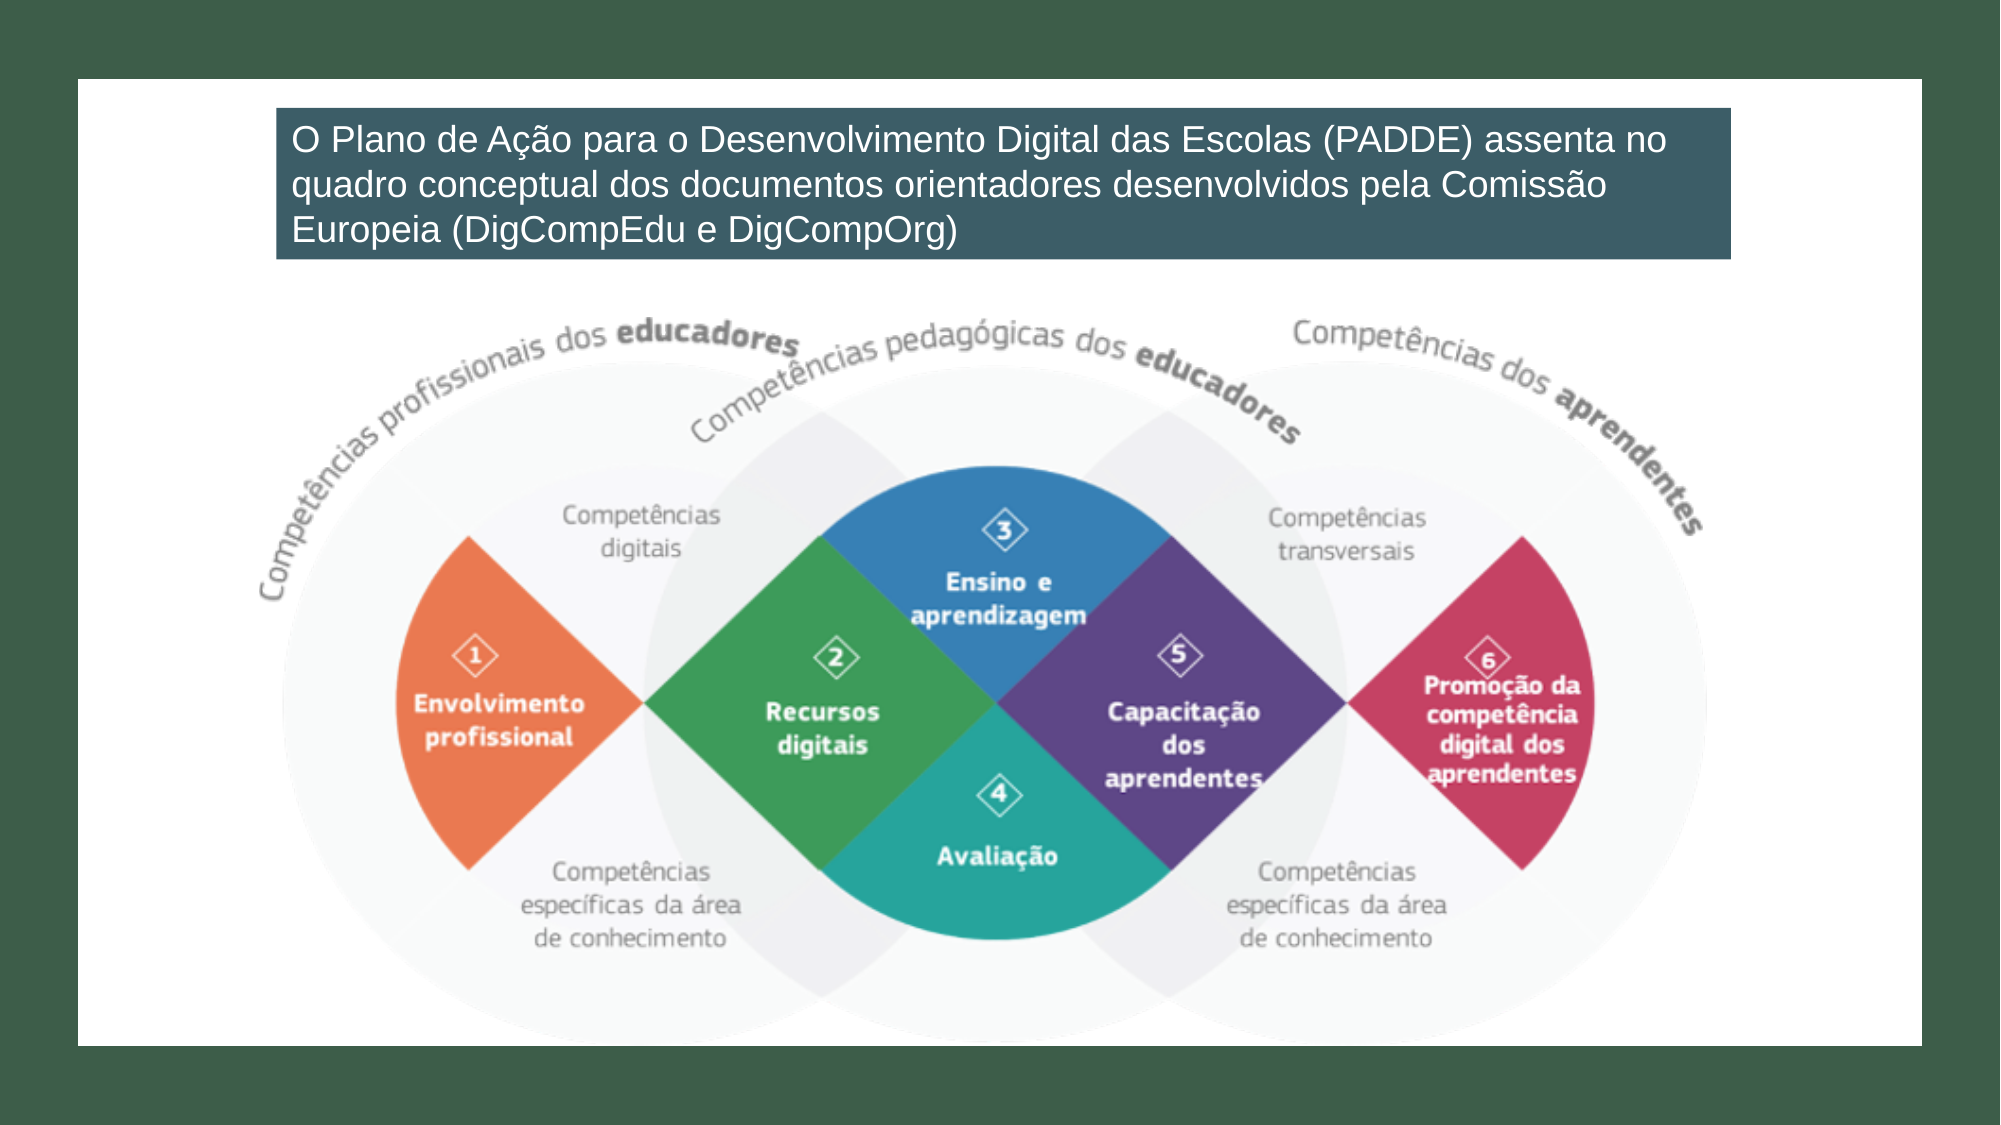

O Plano de Ação para o Desenvolvimento Digital das Escolas (PADDE) assenta no quadro conceptual dos documentos orientadores desenvolvidos pela Comissão Europeia (DigCompEdu e DigCompOrg)